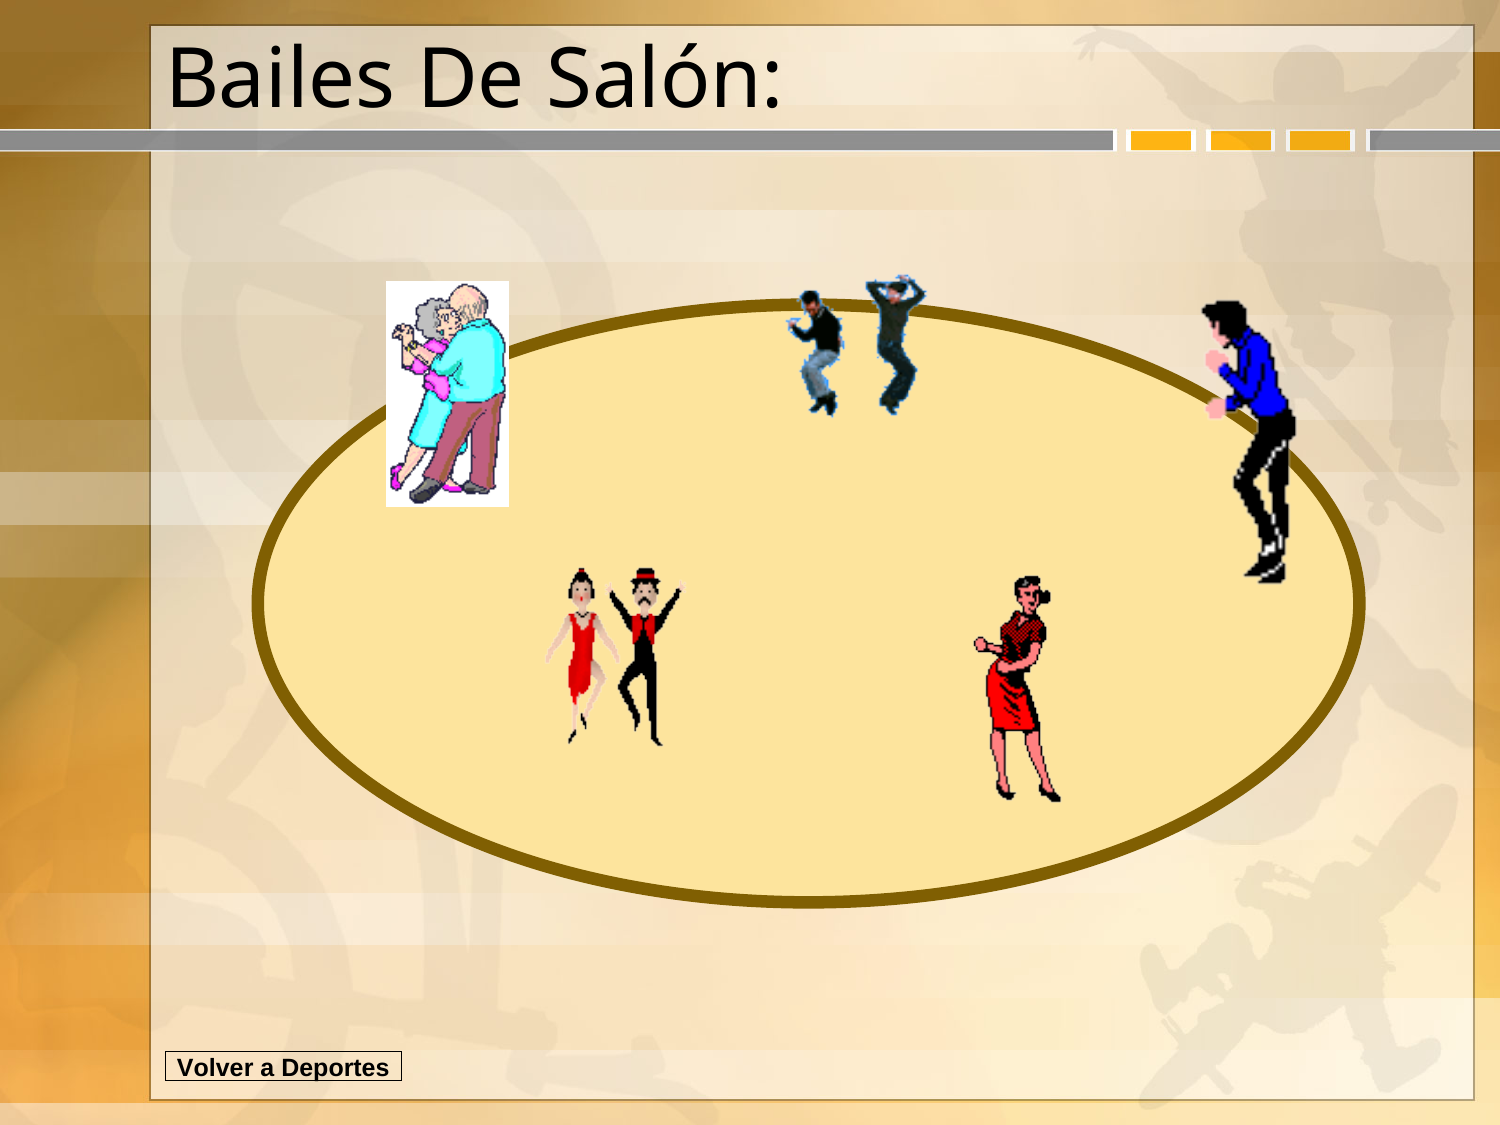

# Bailes De Salón:
Volver a Deportes